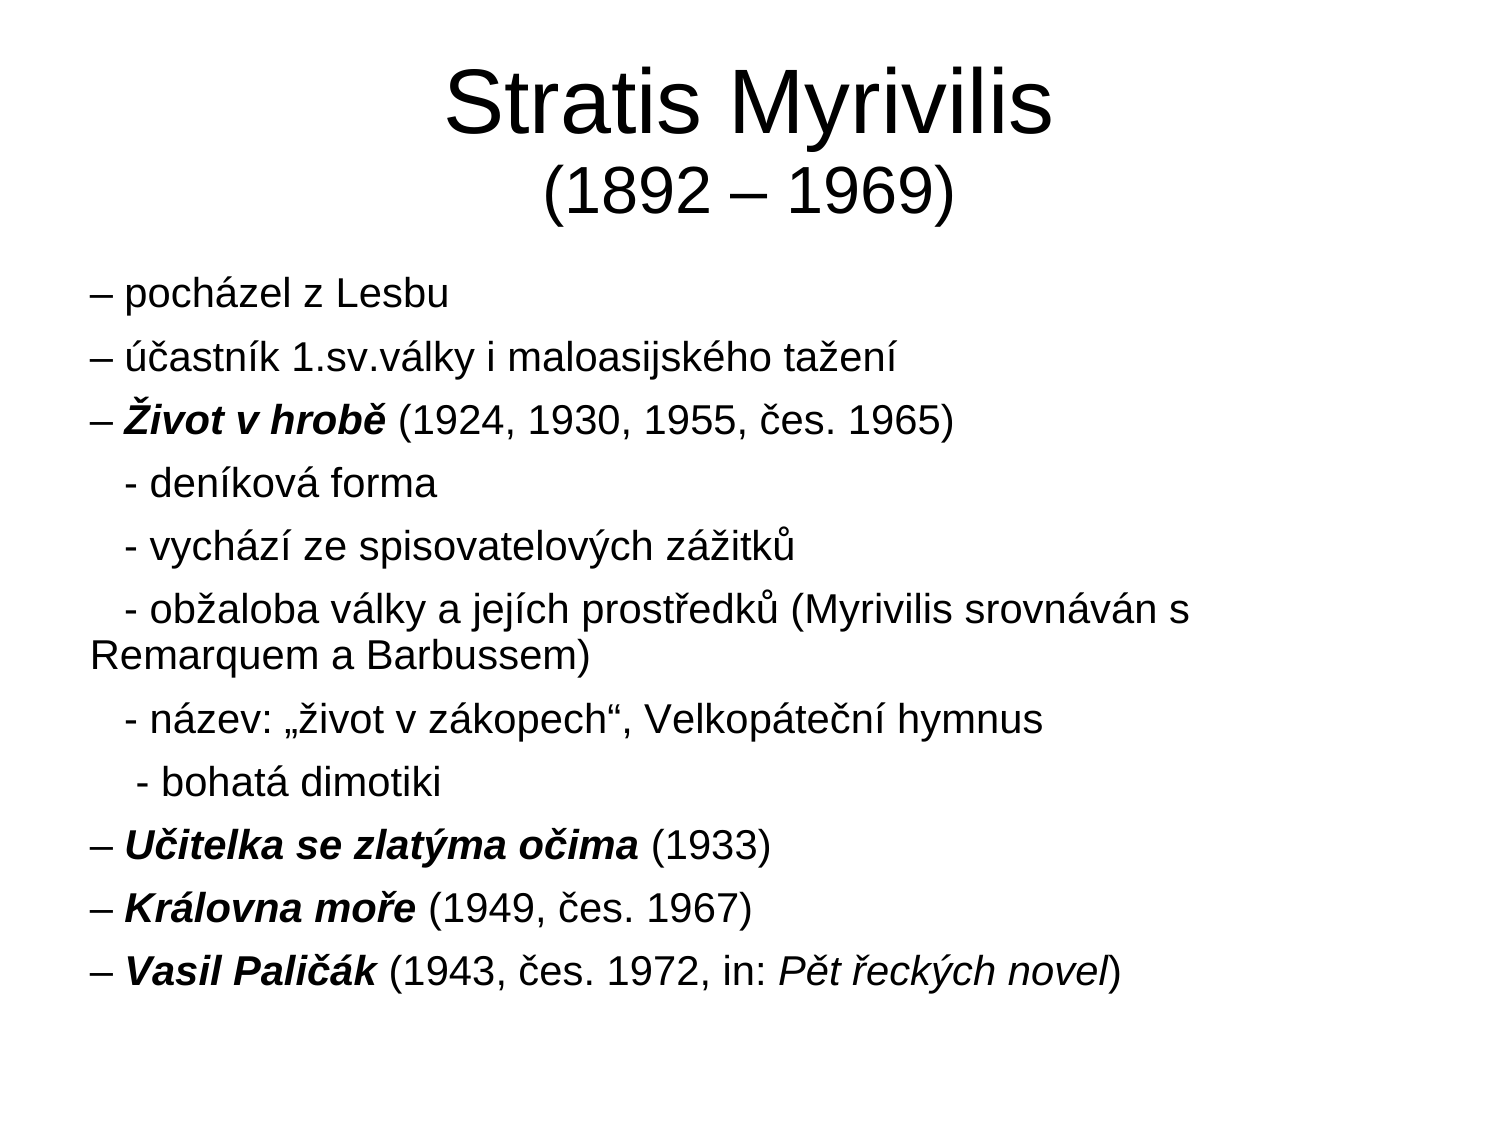

# Stratis Myrivilis (1892 – 1969)
– pocházel z Lesbu
– účastník 1.sv.války i maloasijského tažení
– Život v hrobě (1924, 1930, 1955, čes. 1965)
 - deníková forma
 - vychází ze spisovatelových zážitků
 - obžaloba války a jejích prostředků (Myrivilis srovnáván s Remarquem a Barbussem)
 - název: „život v zákopech“, Velkopáteční hymnus
 - bohatá dimotiki
– Učitelka se zlatýma očima (1933)
– Královna moře (1949, čes. 1967)
– Vasil Paličák (1943, čes. 1972, in: Pět řeckých novel)